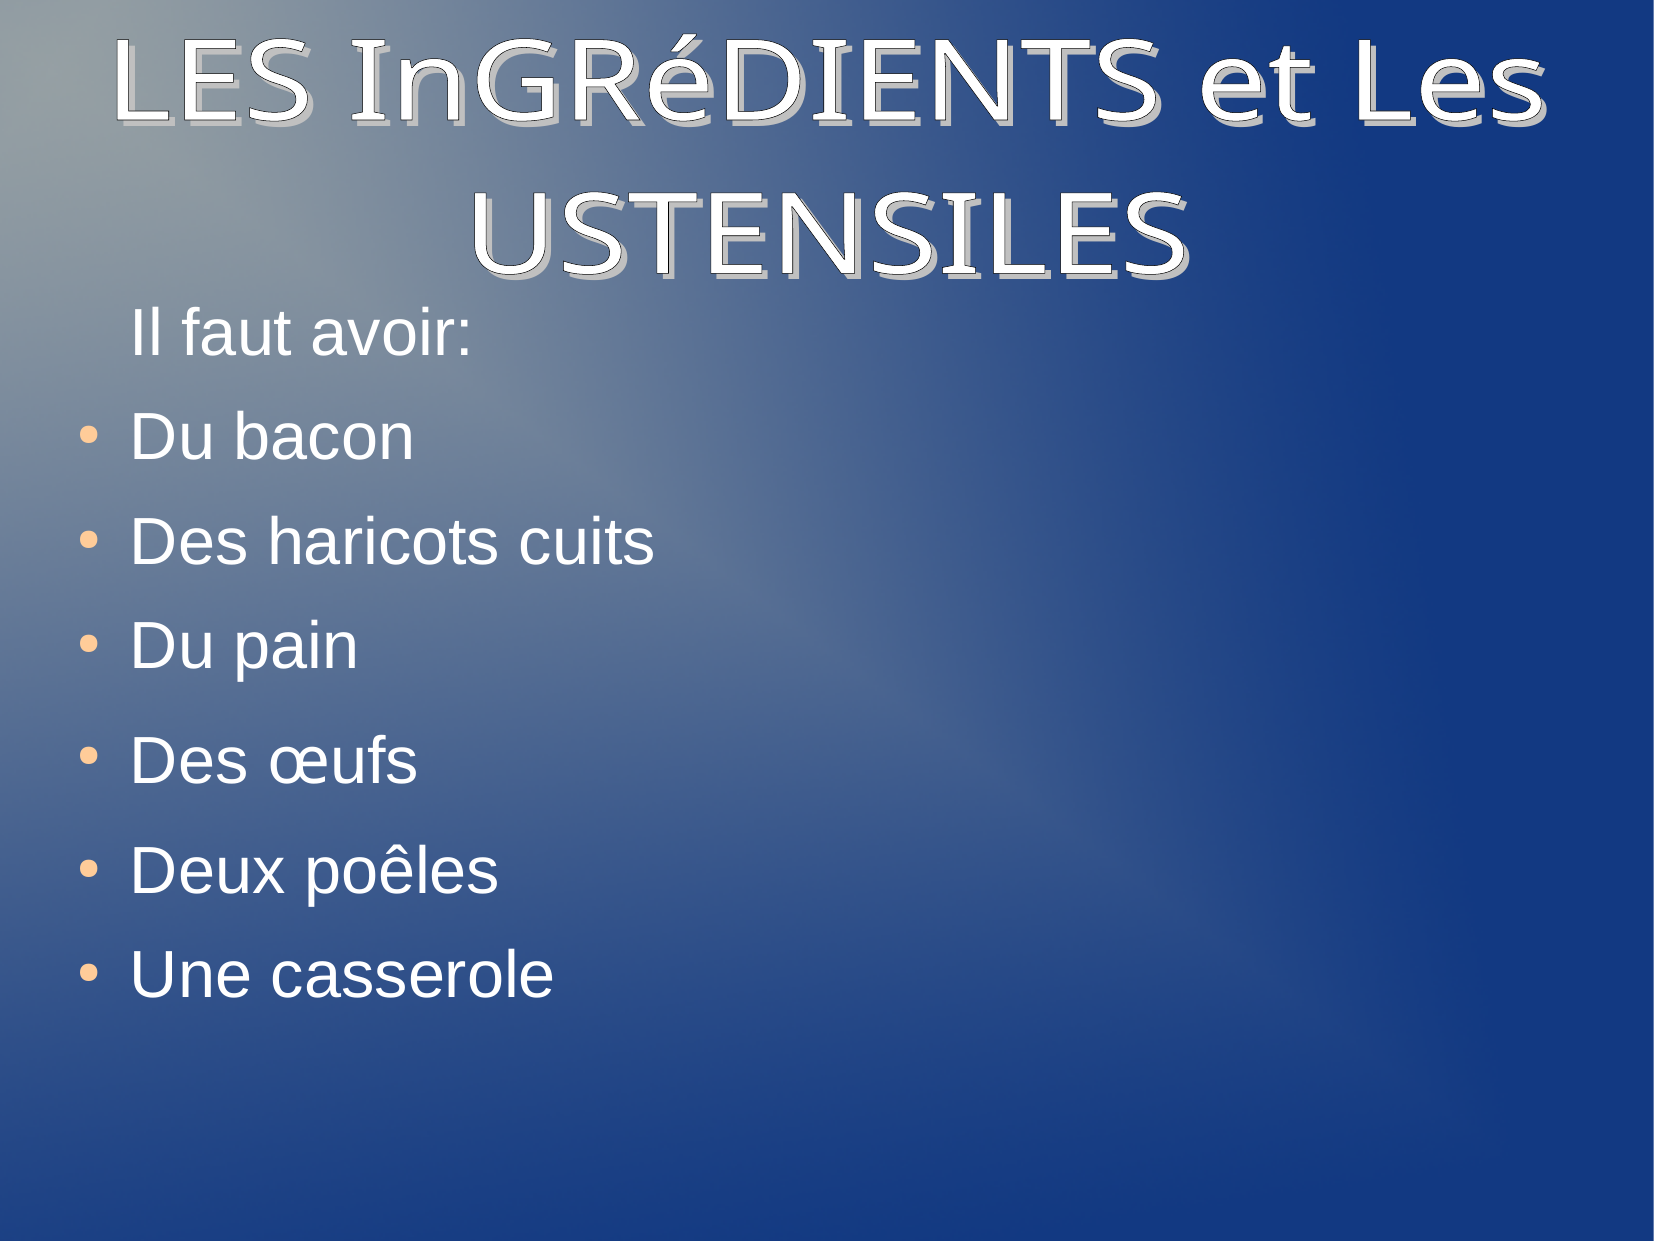

# LES InGRéDIENTS et Les USTENSILES
Il faut avoir:
Du bacon
Des haricots cuits
Du pain
Des œufs
Deux poêles
Une casserole